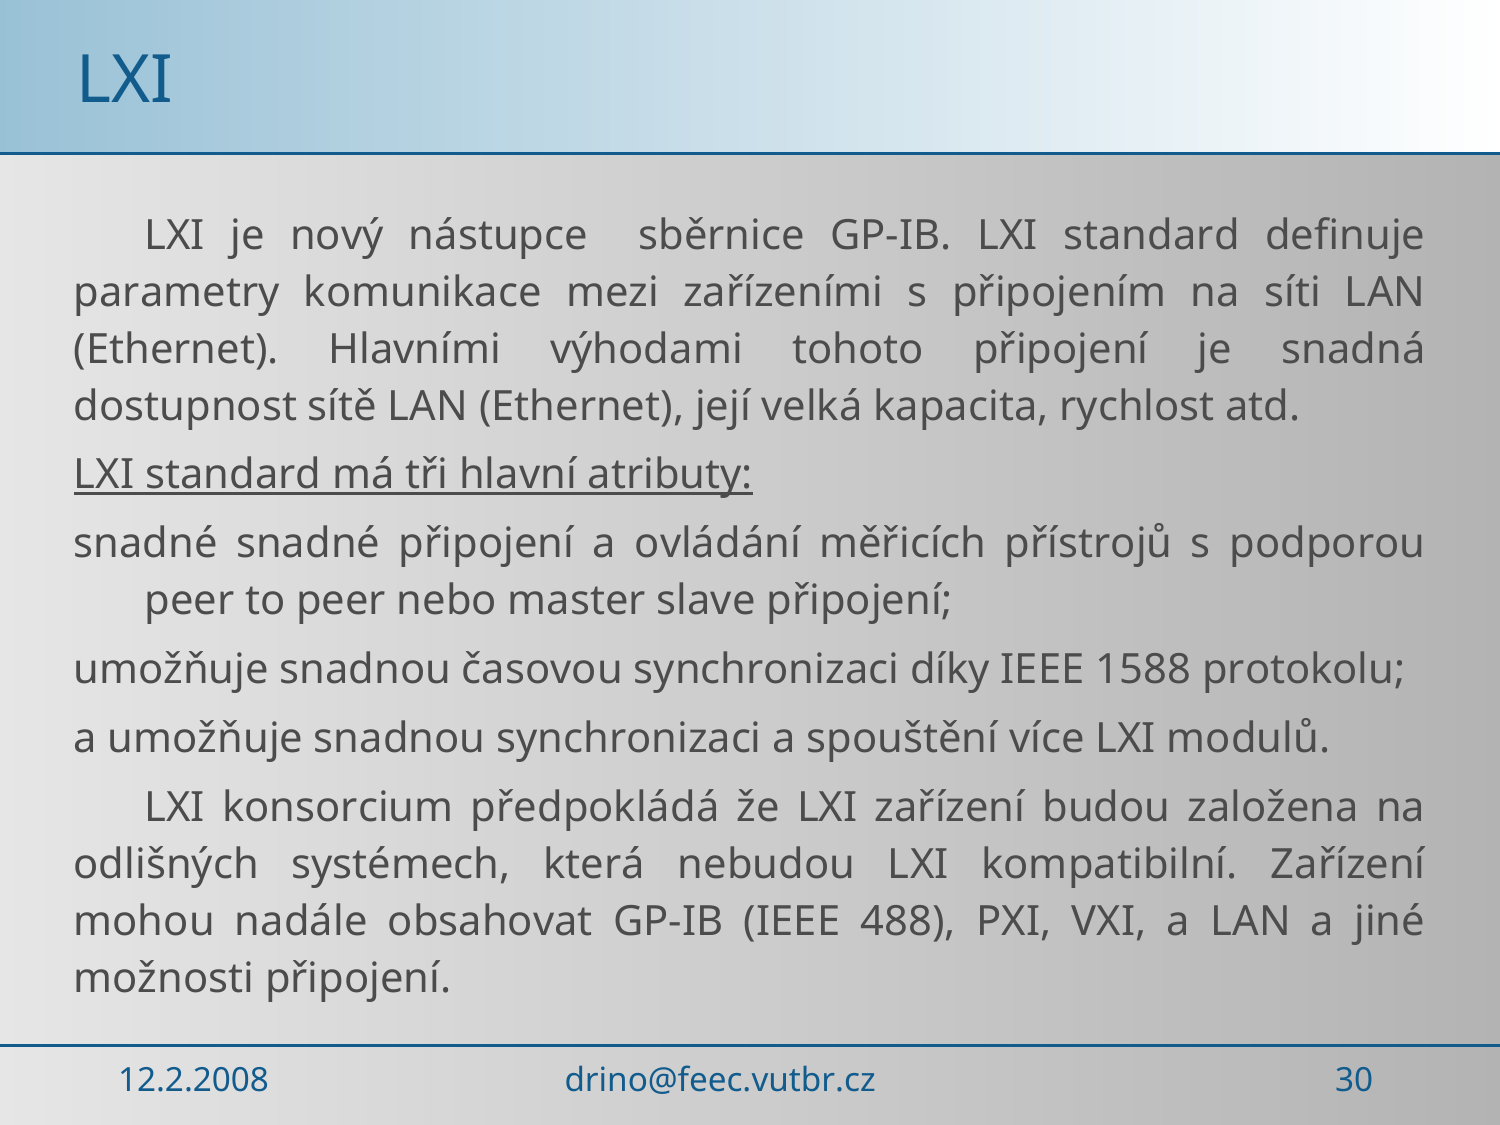

# LXI
LXI je nový nástupce sběrnice GP-IB. LXI standard definuje parametry komunikace mezi zařízeními s připojením na síti LAN (Ethernet). Hlavními výhodami tohoto připojení je snadná dostupnost sítě LAN (Ethernet), její velká kapacita, rychlost atd.
LXI standard má tři hlavní atributy:
snadné snadné připojení a ovládání měřicích přístrojů s podporou peer to peer nebo master slave připojení;
umožňuje snadnou časovou synchronizaci díky IEEE 1588 protokolu;
a umožňuje snadnou synchronizaci a spouštění více LXI modulů.
LXI konsorcium předpokládá že LXI zařízení budou založena na odlišných systémech, která nebudou LXI kompatibilní. Zařízení mohou nadále obsahovat GP-IB (IEEE 488), PXI, VXI, a LAN a jiné možnosti připojení.
12.2.2008
drino@feec.vutbr.cz